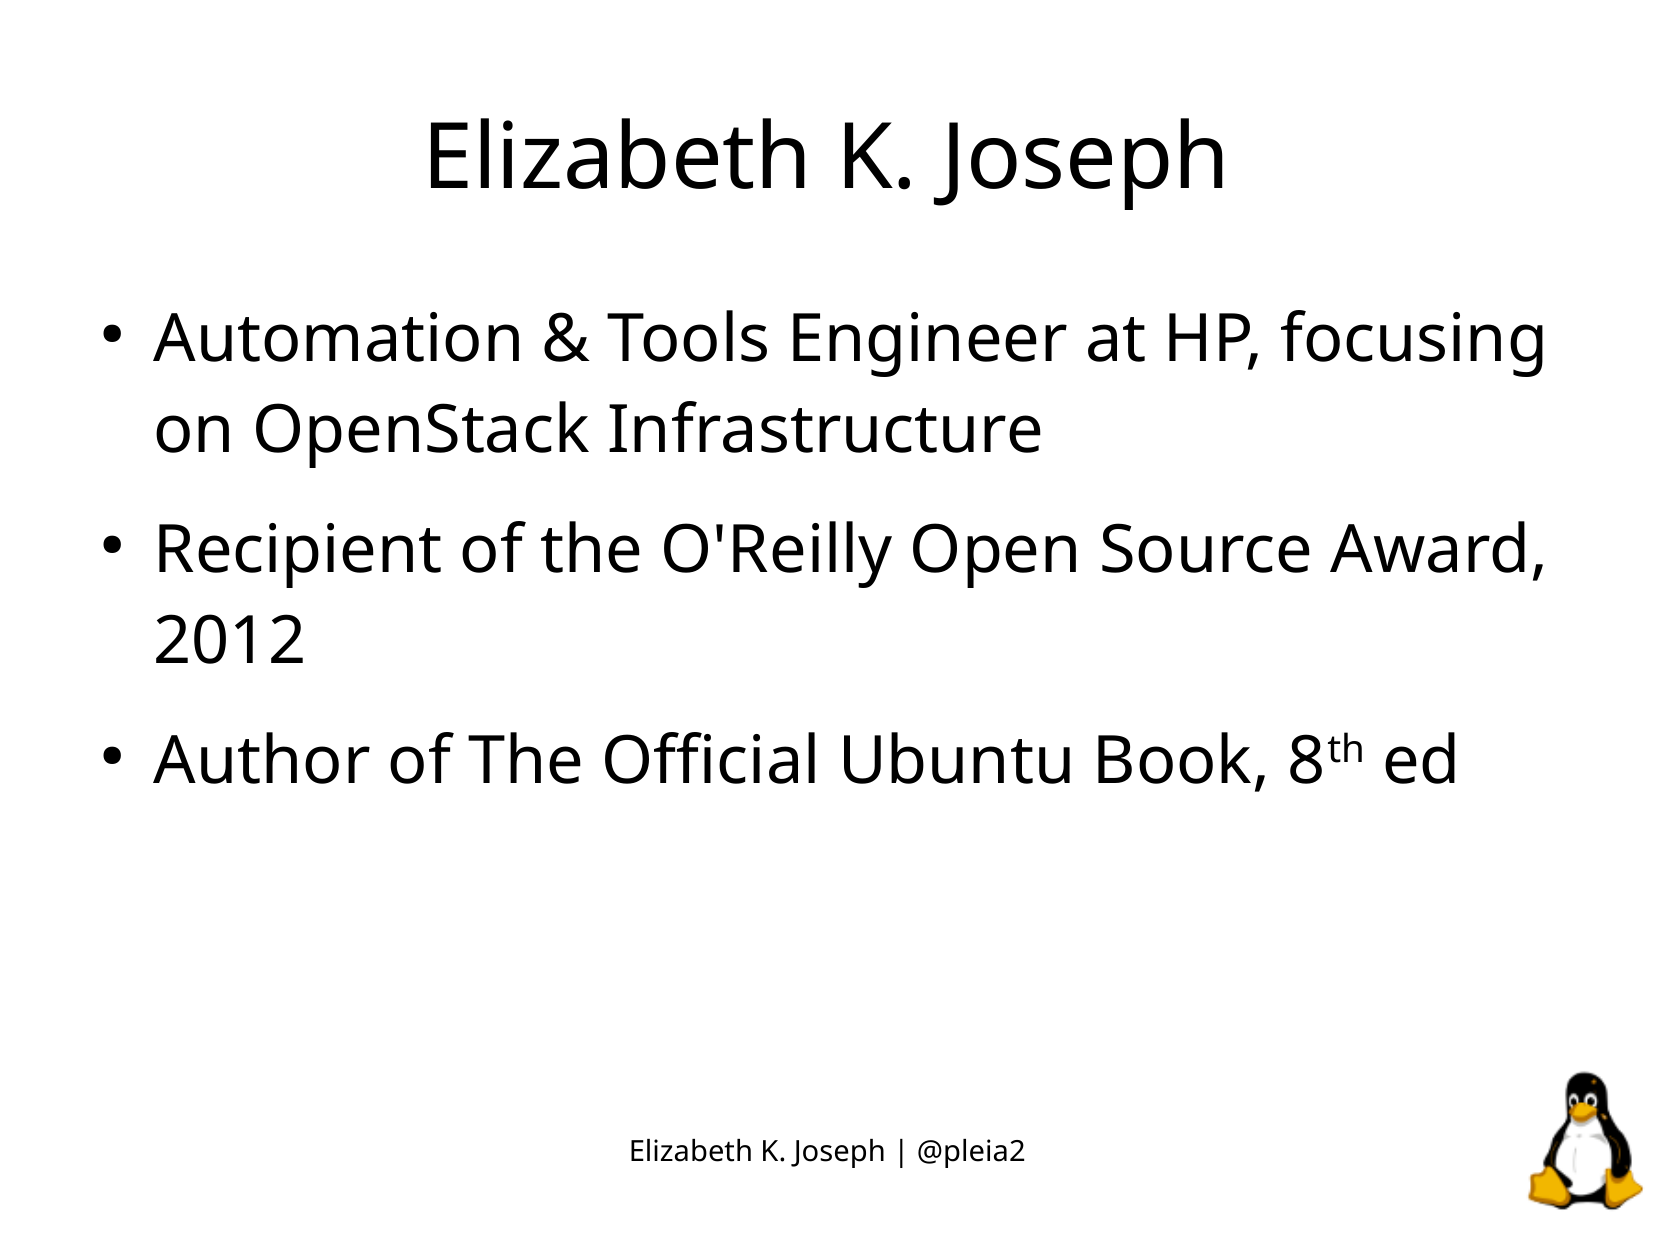

# Elizabeth K. Joseph
Automation & Tools Engineer at HP, focusing on OpenStack Infrastructure
Recipient of the O'Reilly Open Source Award, 2012
Author of The Official Ubuntu Book, 8th ed
Elizabeth K. Joseph | @pleia2